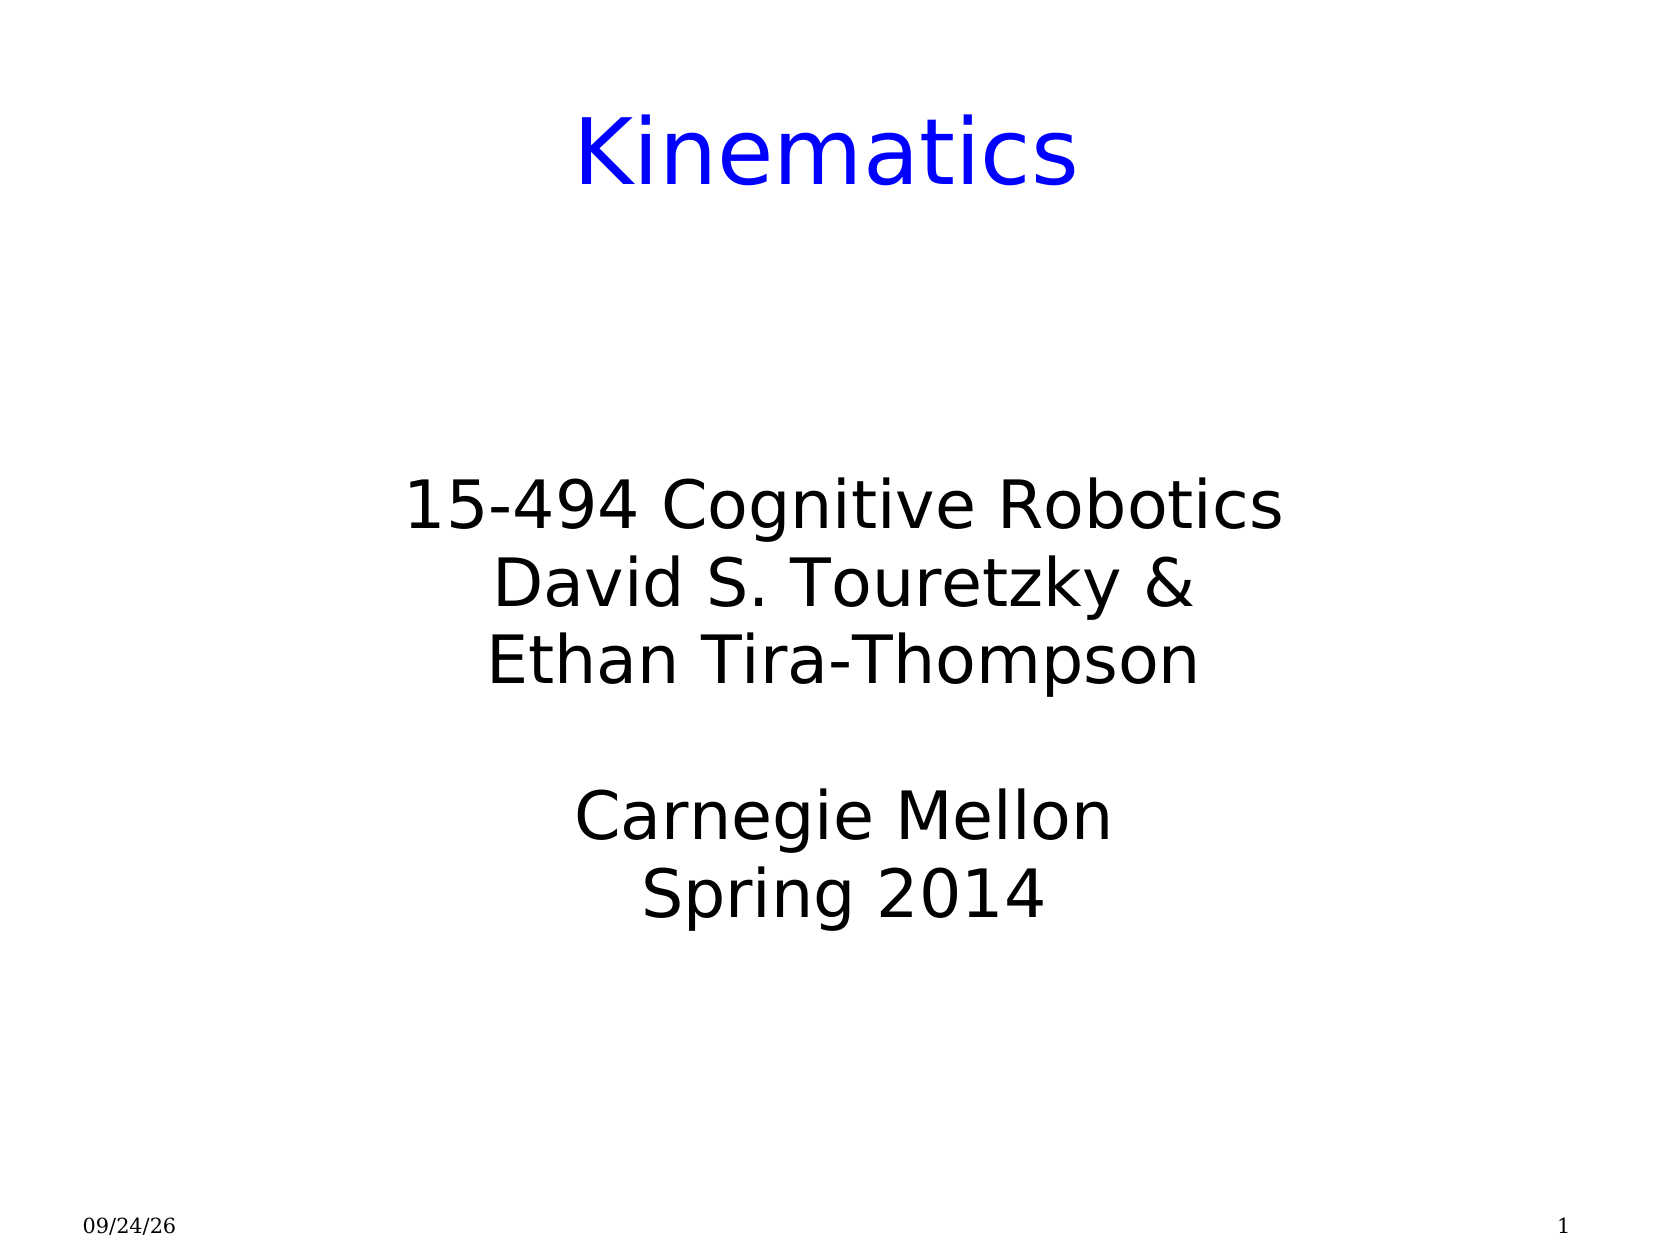

# Kinematics
15-494 Cognitive Robotics
David S. Touretzky &
Ethan Tira-Thompson
Carnegie Mellon
Spring 2014
1